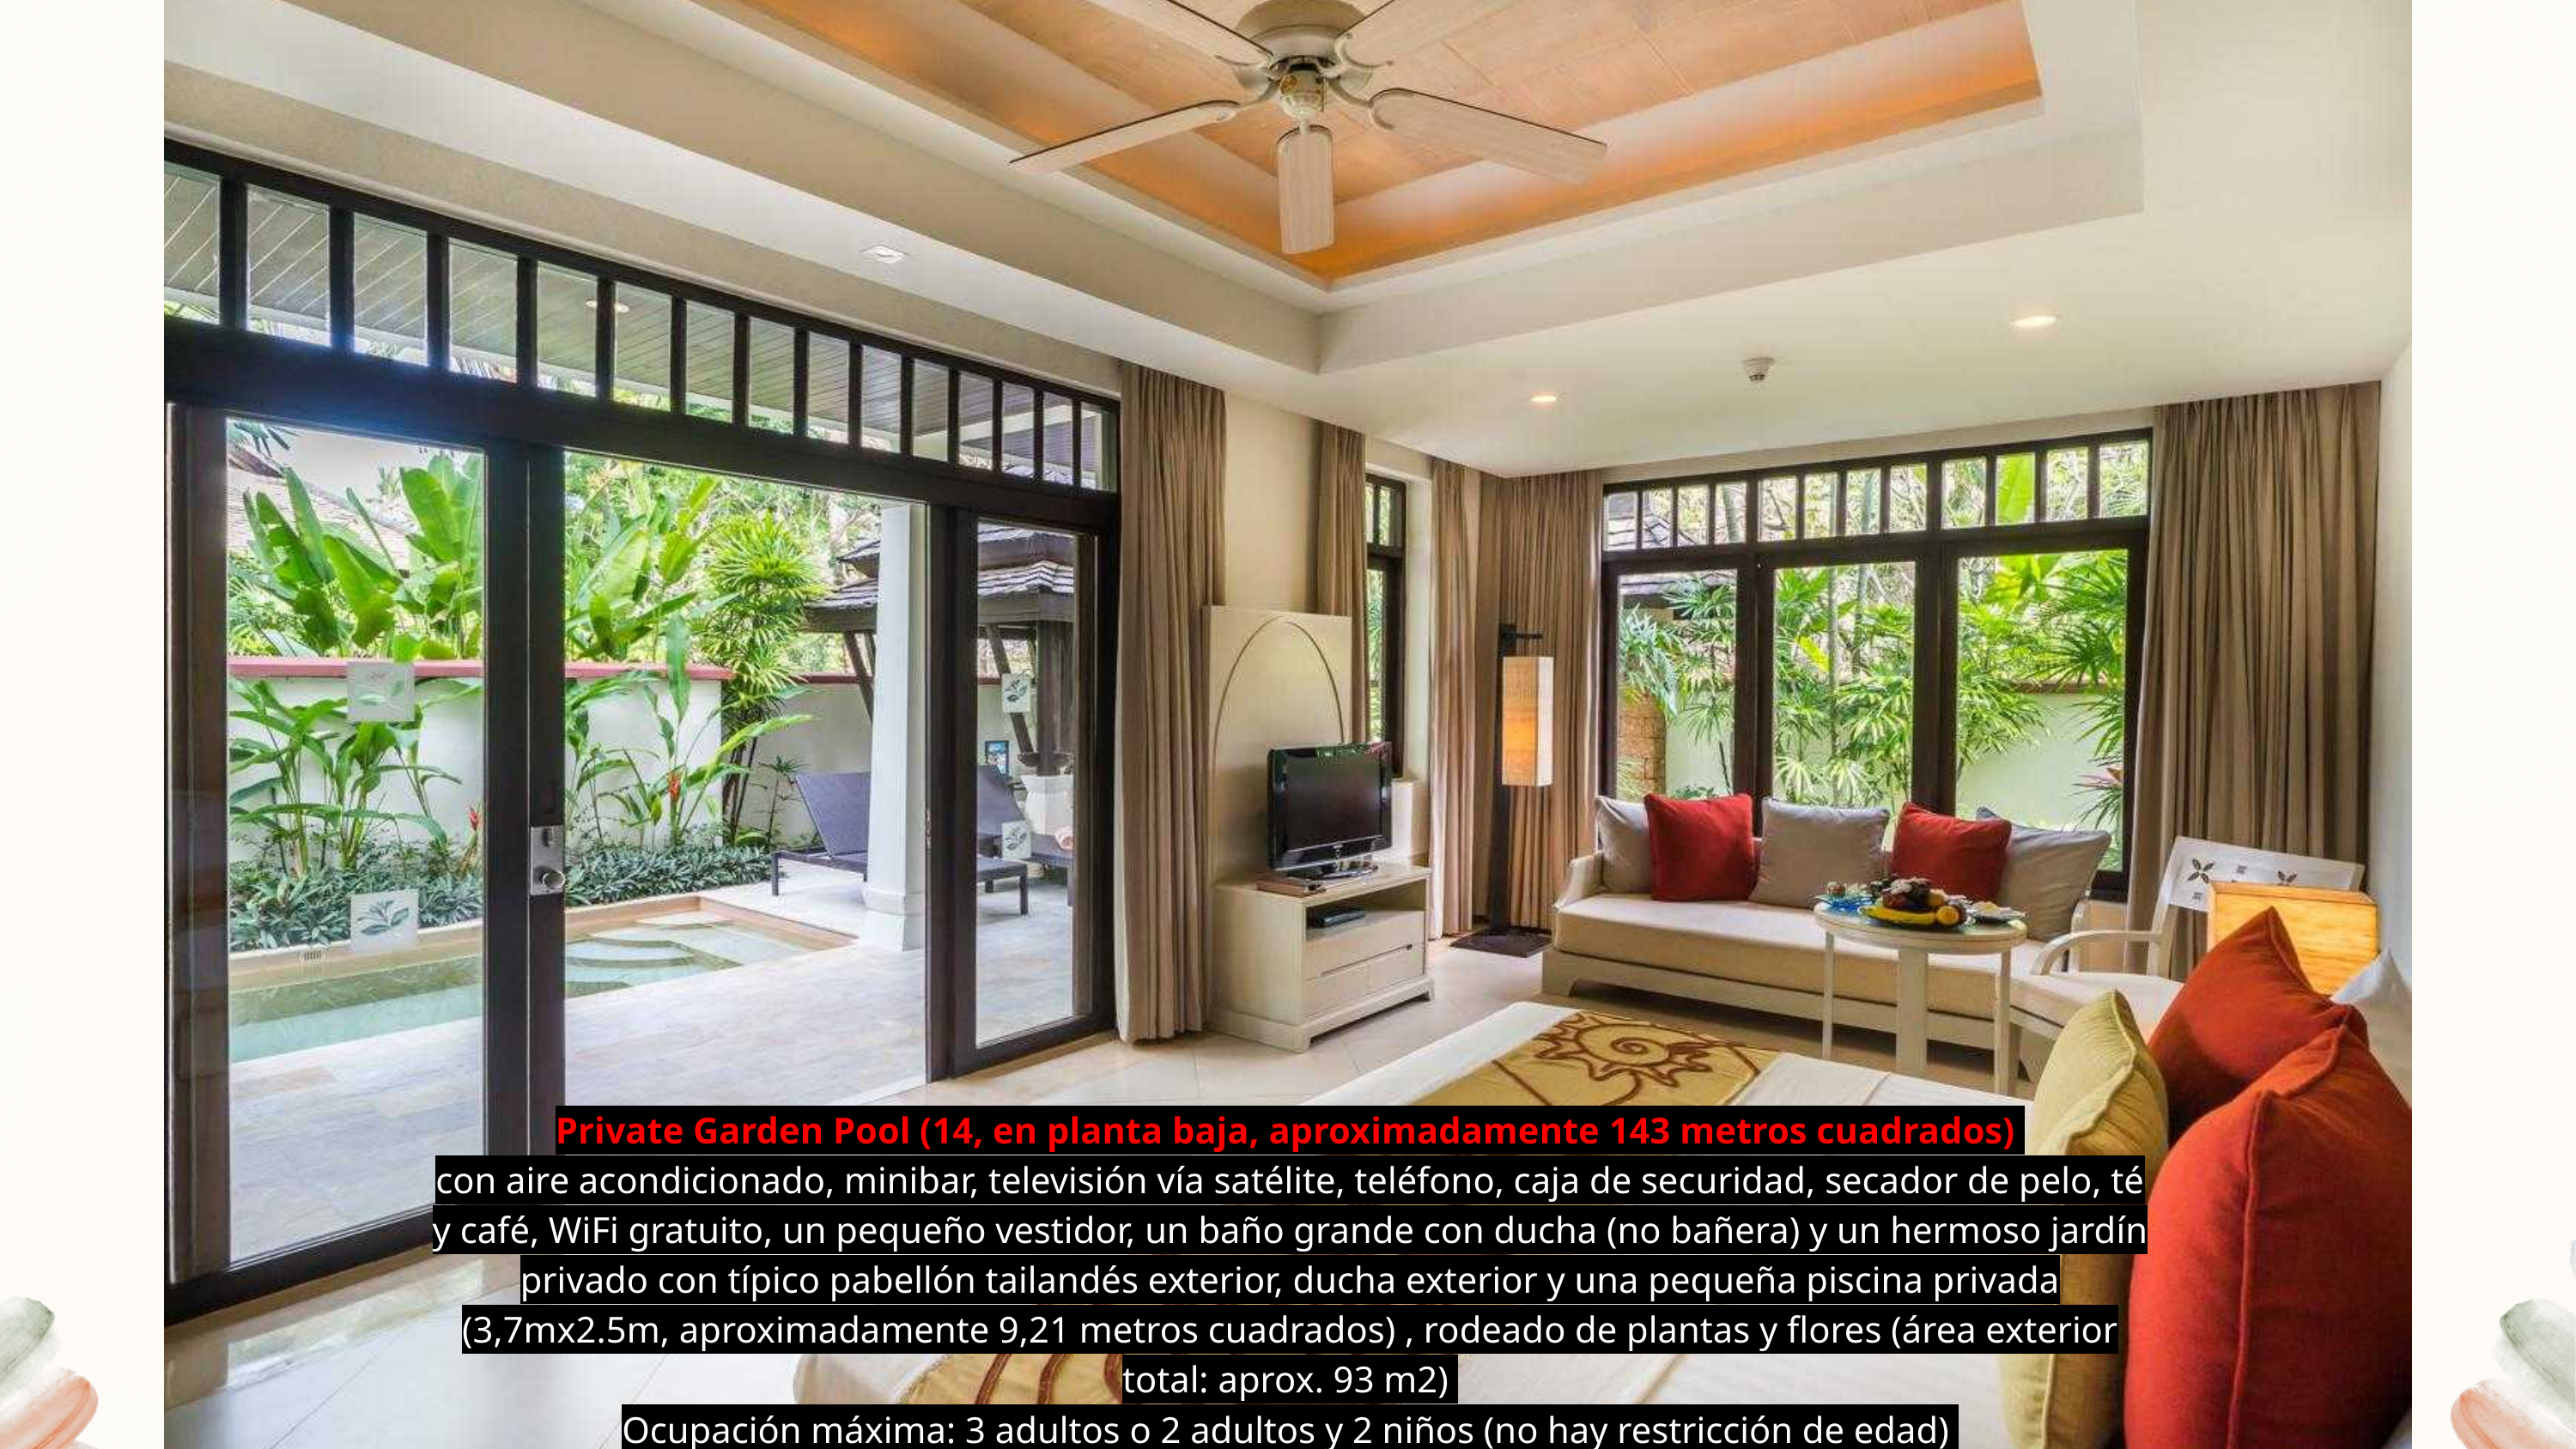

Private Garden Pool (14, en planta baja, aproximadamente 143 metros cuadrados)
con aire acondicionado, minibar, televisión vía satélite, teléfono, caja de securidad, secador de pelo, té y café, WiFi gratuito, un pequeño vestidor, un baño grande con ducha (no bañera) y un hermoso jardín privado con típico pabellón tailandés exterior, ducha exterior y una pequeña piscina privada (3,7mx2.5m, aproximadamente 9,21 metros cuadrados) , rodeado de plantas y flores (área exterior total: aprox. 93 m2)
Ocupación máxima: 3 adultos o 2 adultos y 2 niños (no hay restricción de edad)
Camas: 1 cama doble y un sofá cama y una cama extra en el evento.
Vista: Jardín privado